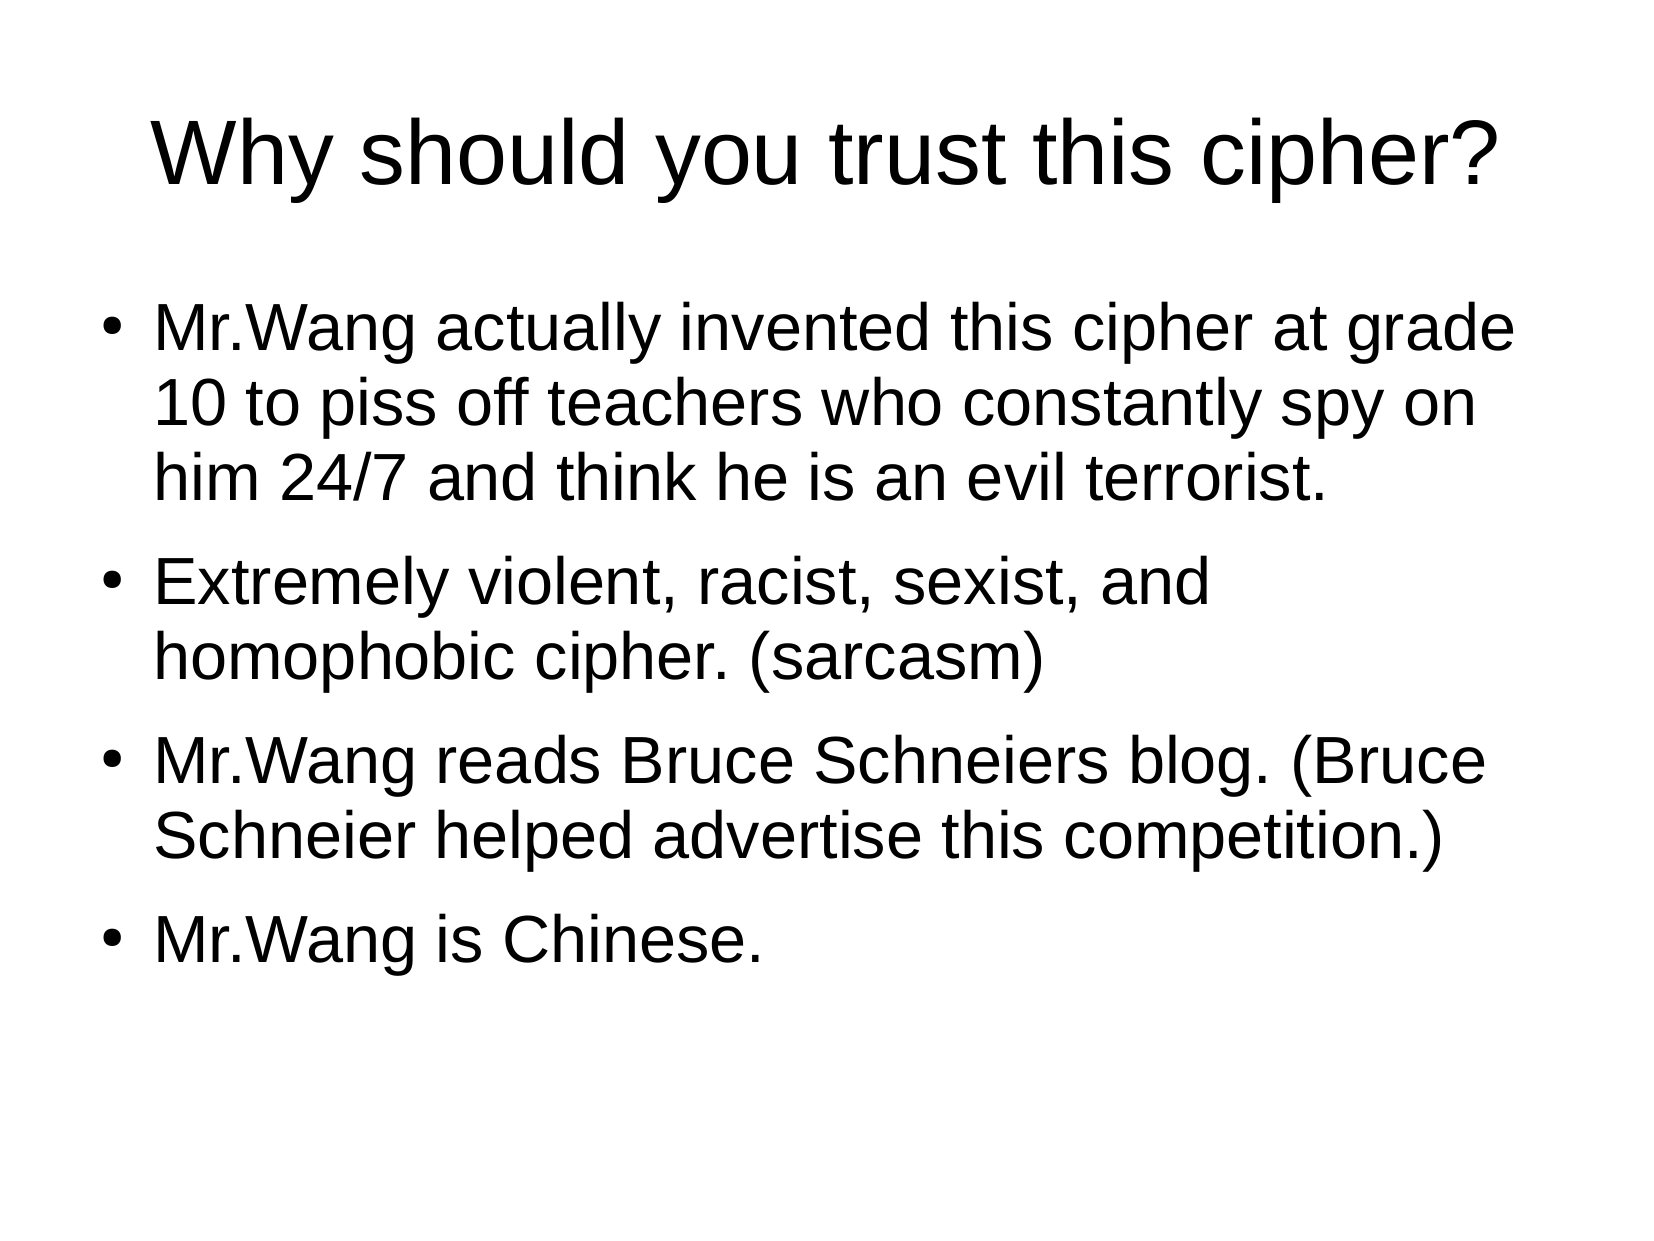

# Why should you trust this cipher?
Mr.Wang actually invented this cipher at grade 10 to piss off teachers who constantly spy on him 24/7 and think he is an evil terrorist.
Extremely violent, racist, sexist, and homophobic cipher. (sarcasm)
Mr.Wang reads Bruce Schneiers blog. (Bruce Schneier helped advertise this competition.)
Mr.Wang is Chinese.